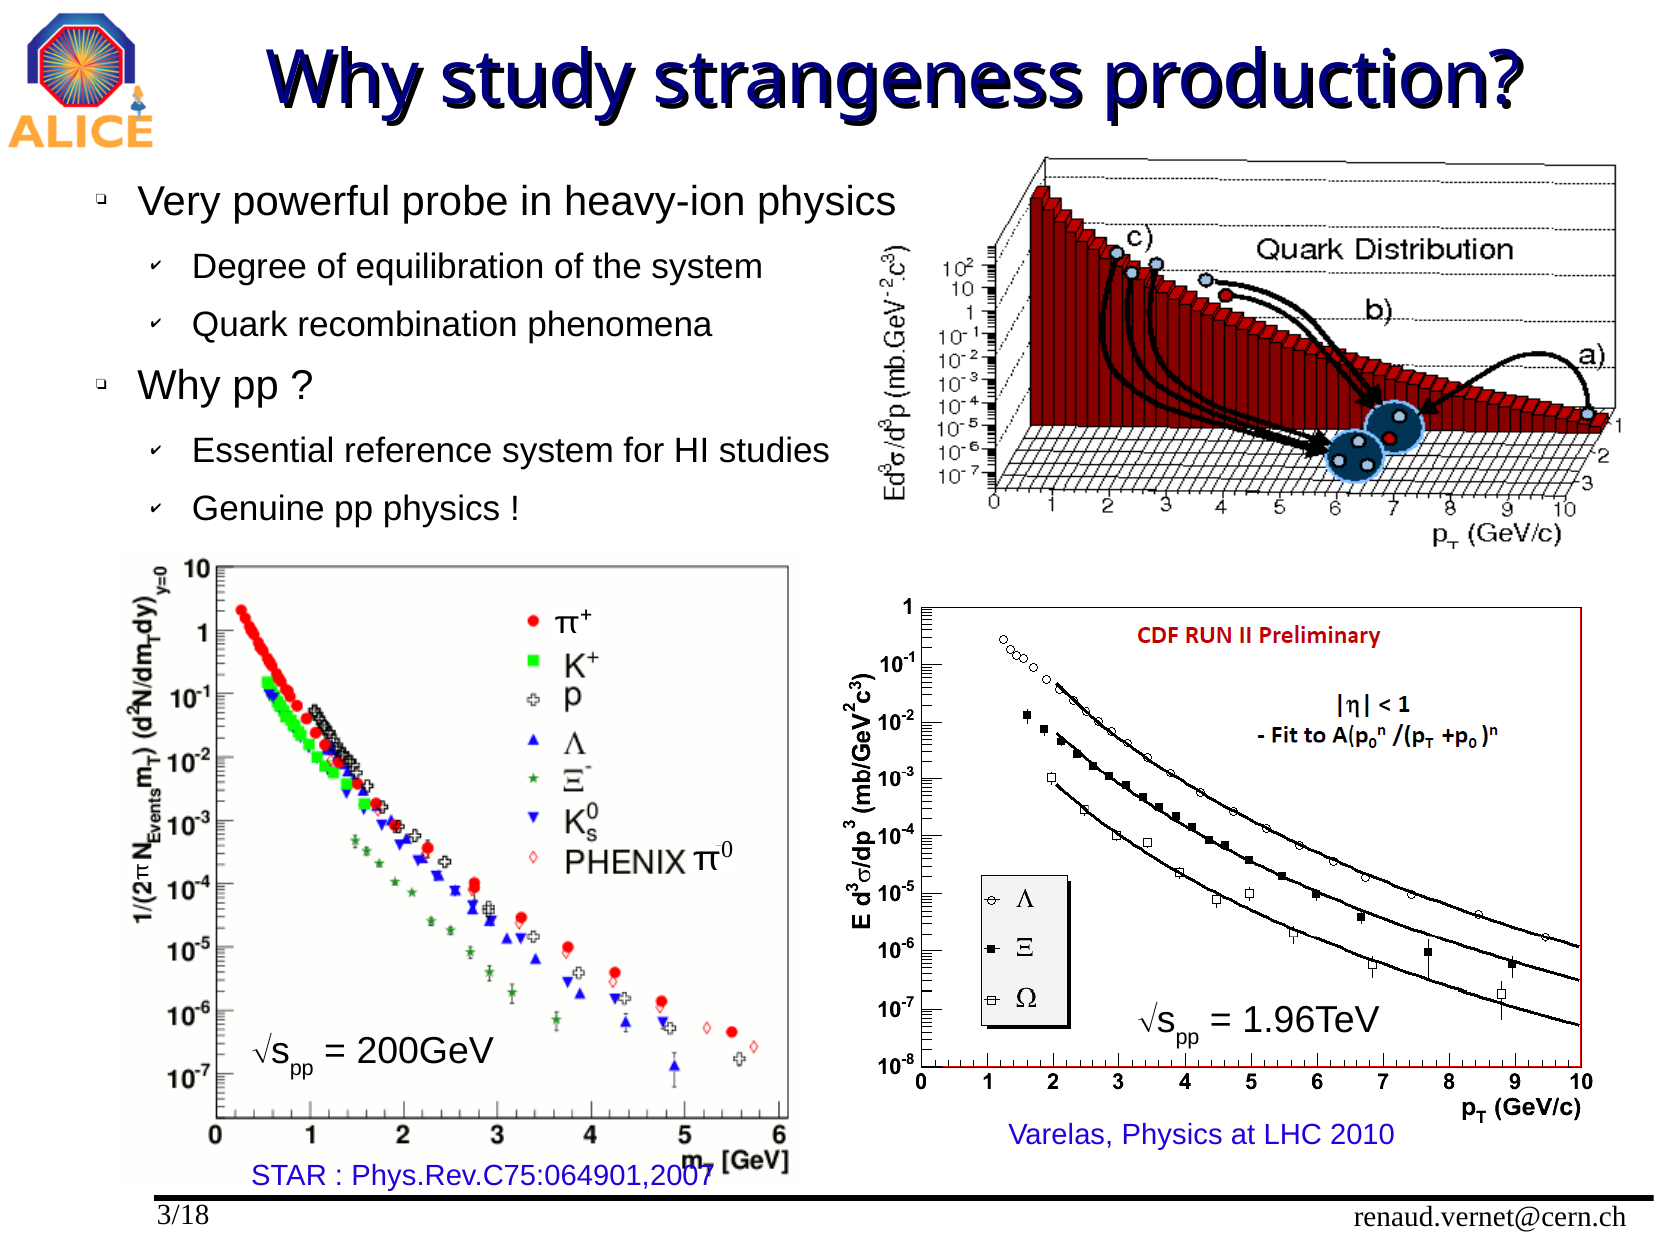

# Why study strangeness production?
Very powerful probe in heavy-ion physics
Degree of equilibration of the system
Quark recombination phenomena
Why pp ?
Essential reference system for HI studies
Genuine pp physics !
+
0

spp = 1.96TeV
spp = 200GeV
Varelas, Physics at LHC 2010
STAR : Phys.Rev.C75:064901,2007